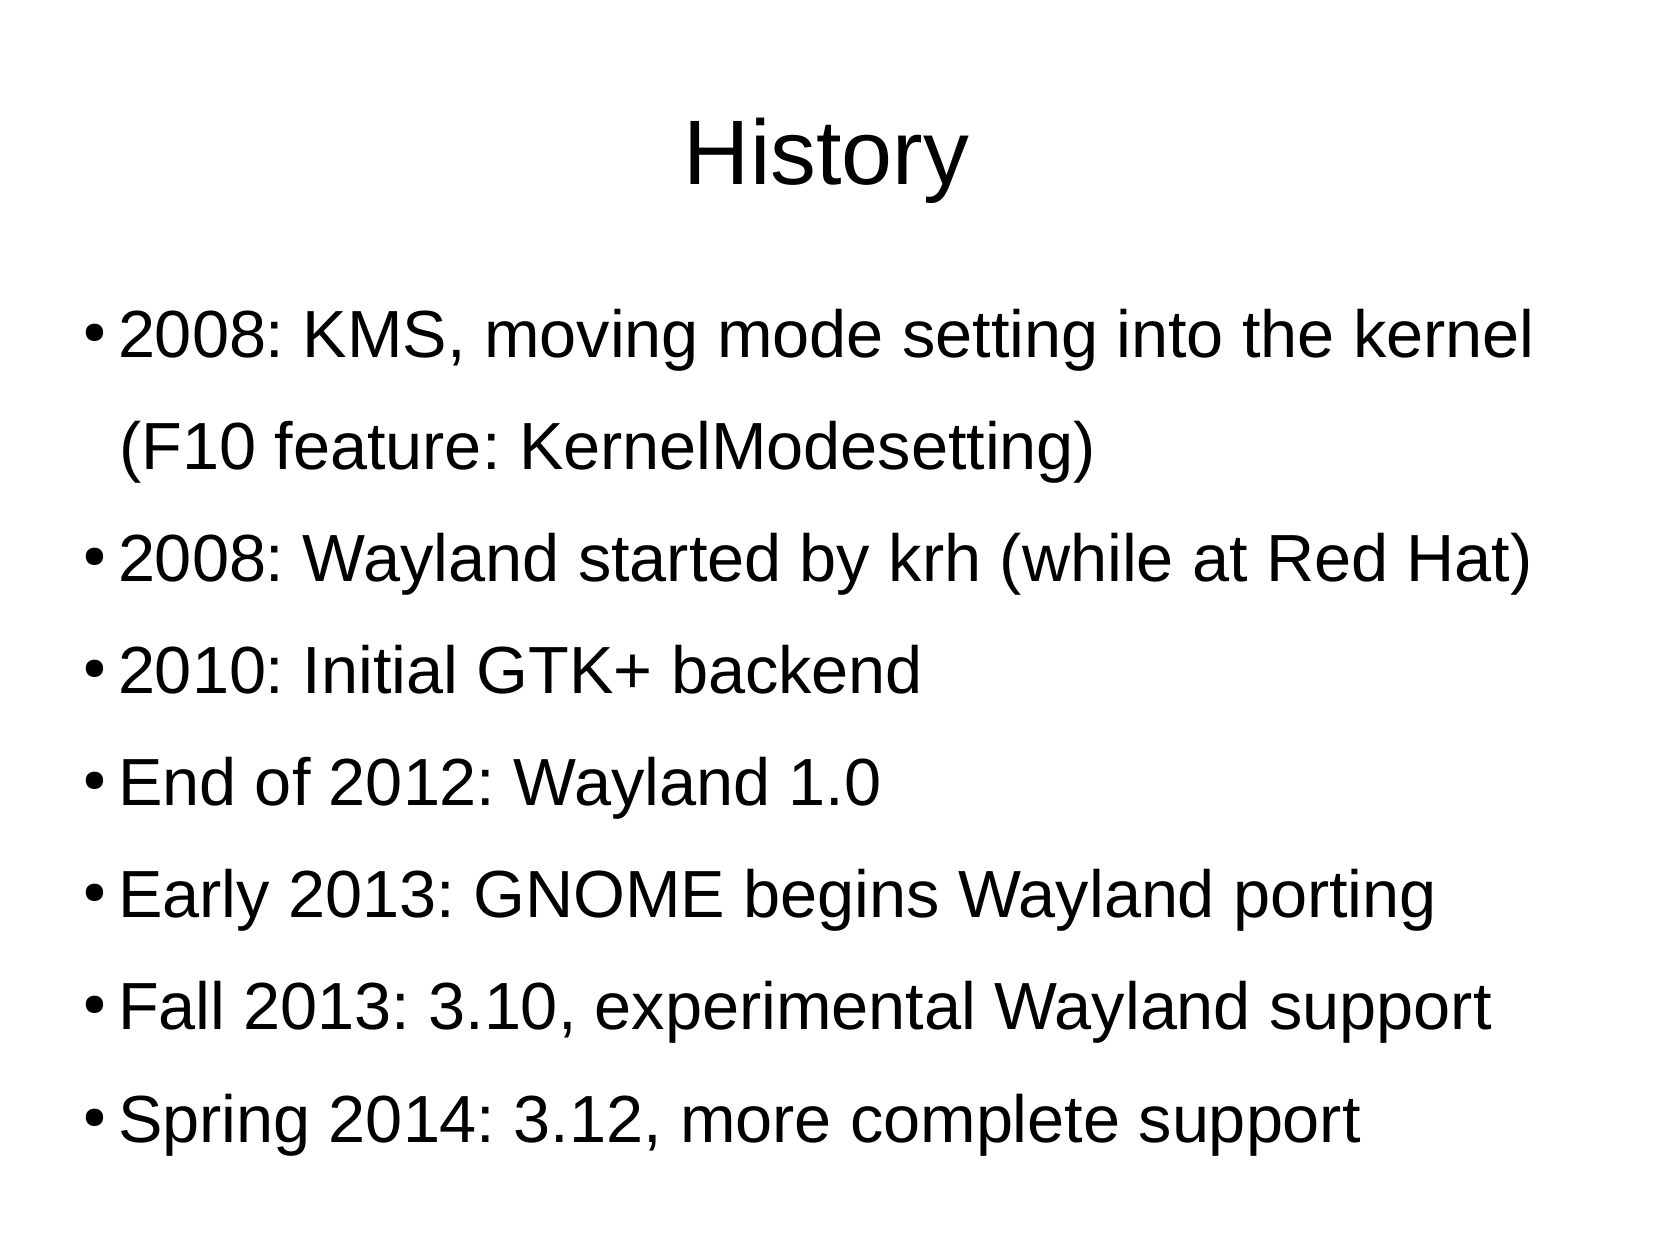

# History
2008: KMS, moving mode setting into the kernel
 (F10 feature: KernelModesetting)
2008: Wayland started by krh (while at Red Hat)
2010: Initial GTK+ backend
End of 2012: Wayland 1.0
Early 2013: GNOME begins Wayland porting
Fall 2013: 3.10, experimental Wayland support
Spring 2014: 3.12, more complete support